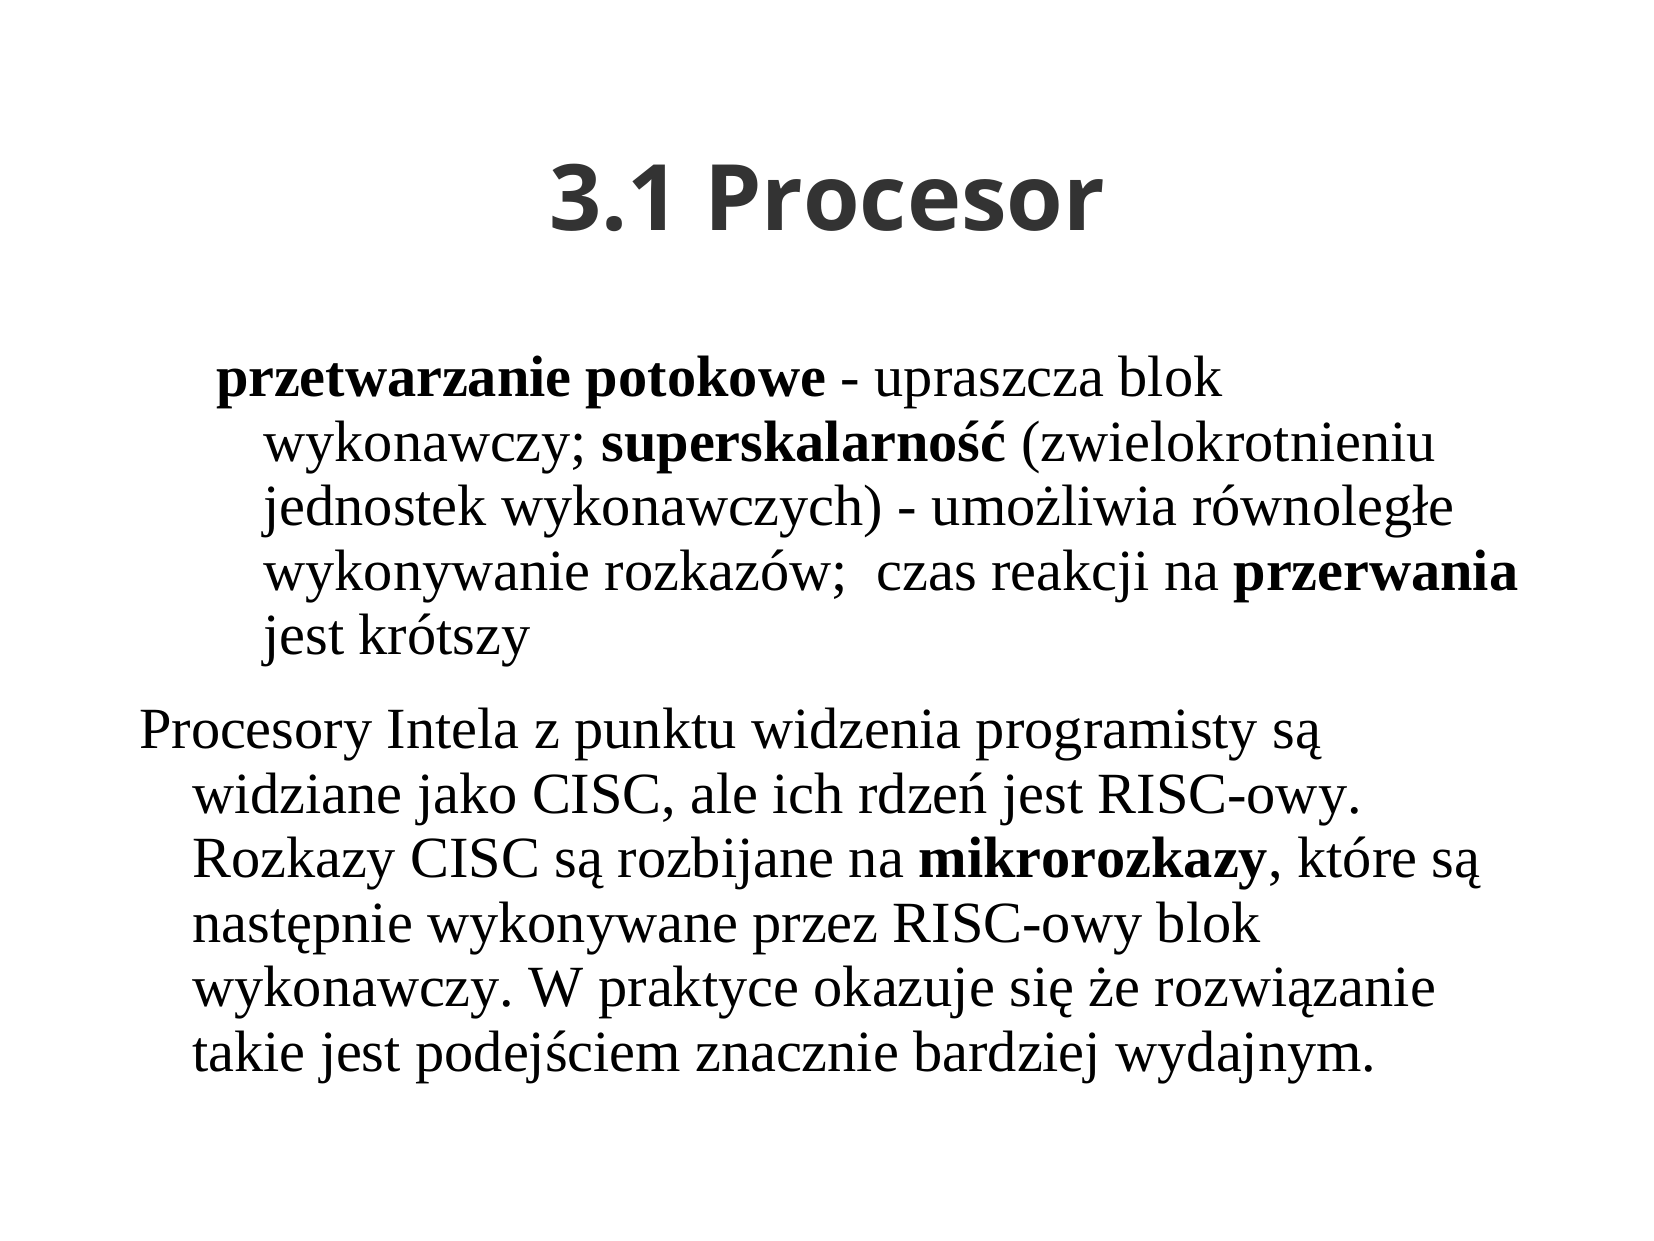

# 3.1 Procesor
przetwarzanie potokowe - upraszcza blok wykonawczy; superskalarność (zwielokrotnieniu jednostek wykonawczych) - umożliwia równoległe wykonywanie rozkazów; czas reakcji na przerwania jest krótszy
Procesory Intela z punktu widzenia programisty są widziane jako CISC, ale ich rdzeń jest RISC-owy. Rozkazy CISC są rozbijane na mikrorozkazy, które są następnie wykonywane przez RISC-owy blok wykonawczy. W praktyce okazuje się że rozwiązanie takie jest podejściem znacznie bardziej wydajnym.